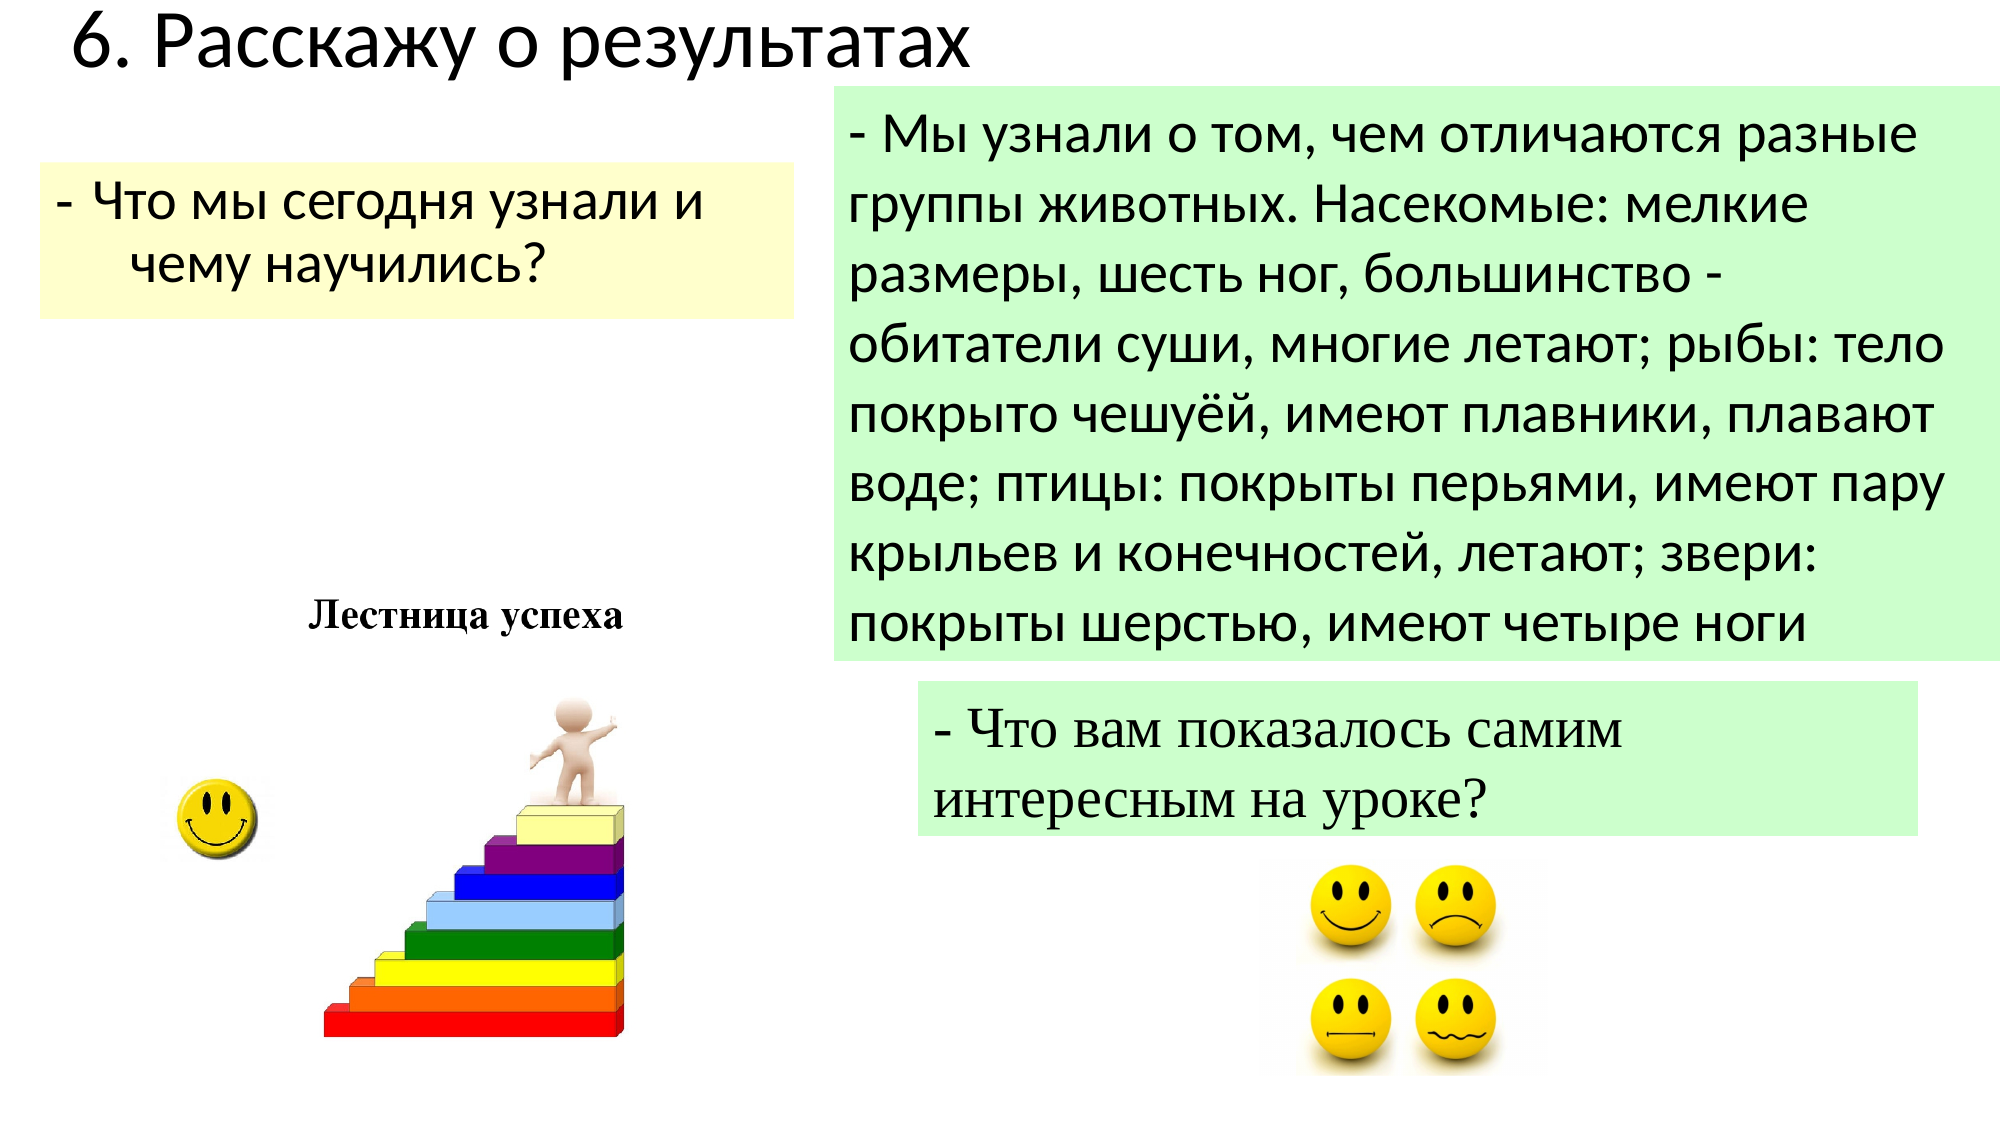

# 6. Расскажу о результатах
 Мы узнали о том, чем отличаются разные группы животных. Насекомые: мелкие размеры, шесть ног, большинство - обитатели суши, многие летают; рыбы: тело покрыто чешуёй, имеют плавники, плавают воде; птицы: покрыты перьями, имеют пару крыльев и конечностей, летают; звери: покрыты шерстью, имеют четыре ноги
Что мы сегодня узнали и чему научились?
- Что вам показалось самим интересным на уроке?